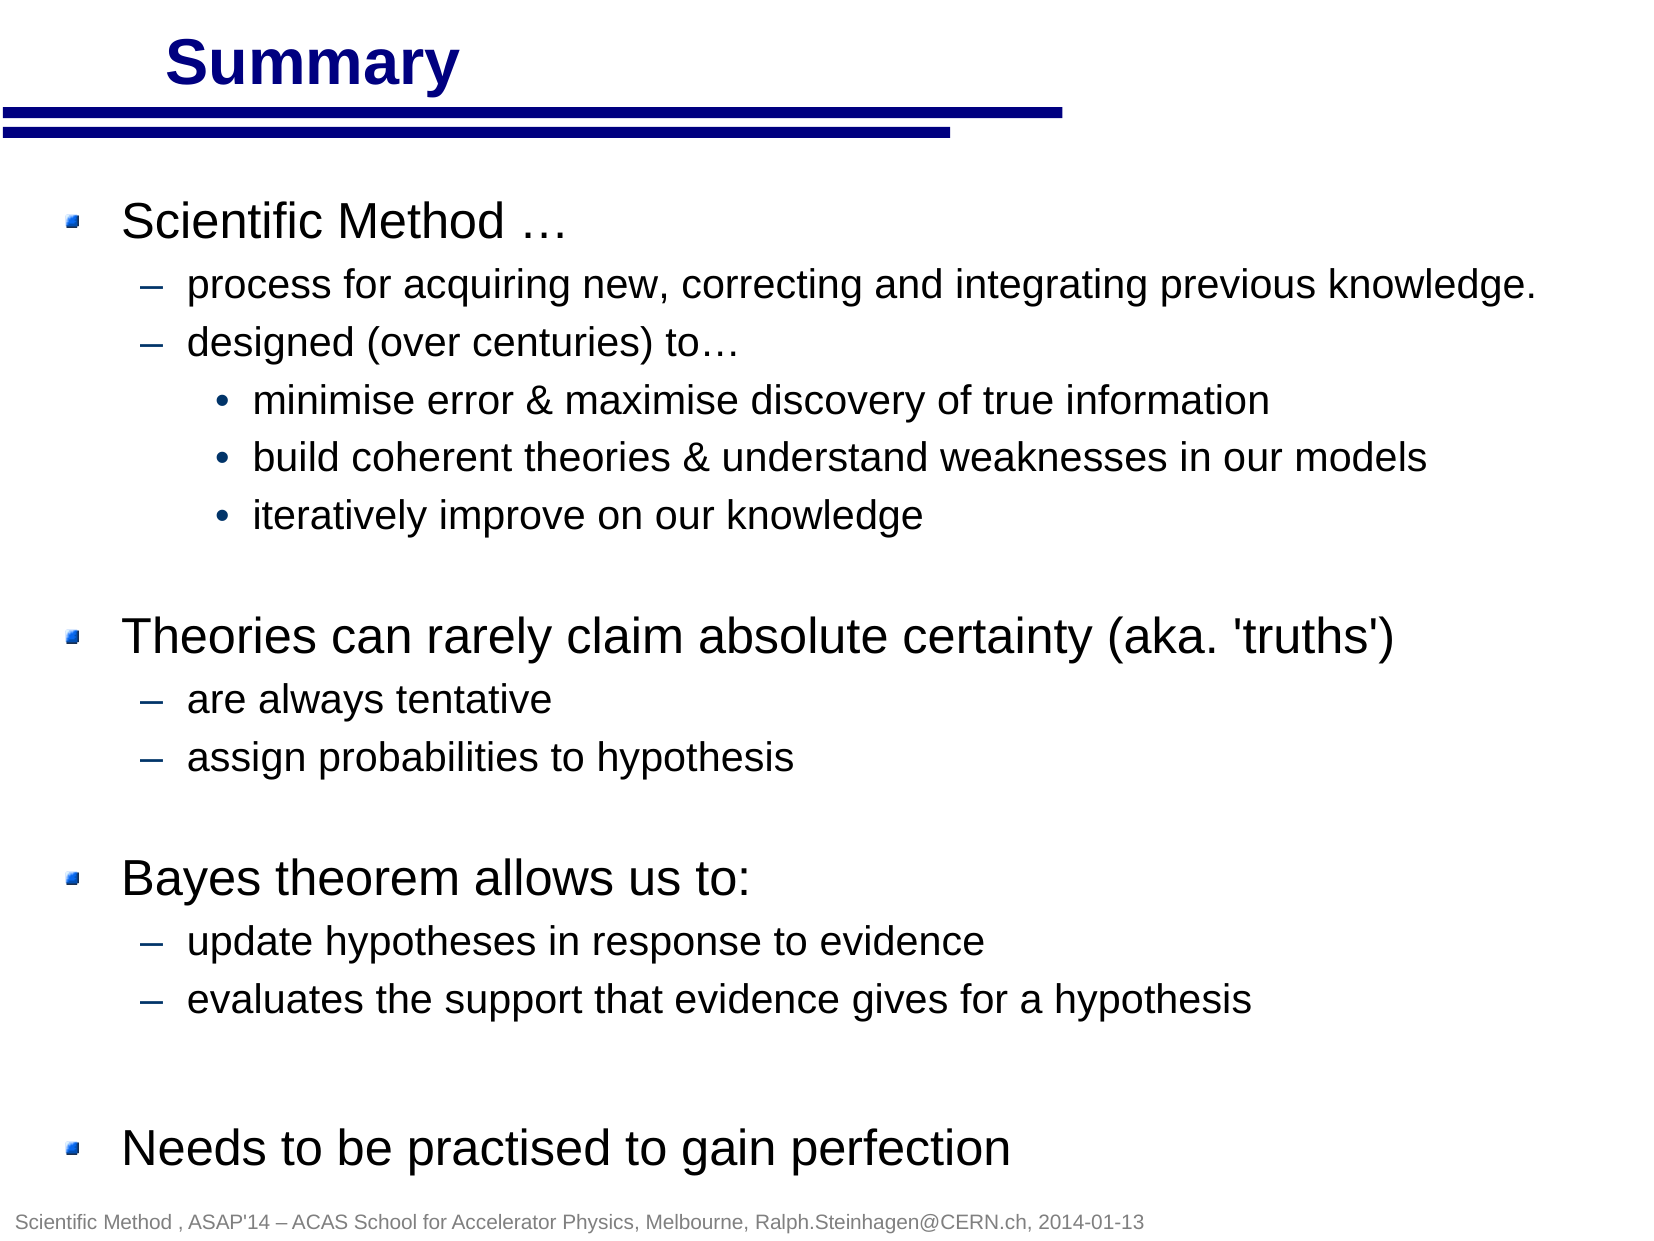

# Summary
Scientific Method …
process for acquiring new, correcting and integrating previous knowledge.
designed (over centuries) to…
minimise error & maximise discovery of true information
build coherent theories & understand weaknesses in our models
iteratively improve on our knowledge
Theories can rarely claim absolute certainty (aka. 'truths')
are always tentative
assign probabilities to hypothesis
Bayes theorem allows us to:
update hypotheses in response to evidence
evaluates the support that evidence gives for a hypothesis
Needs to be practised to gain perfection